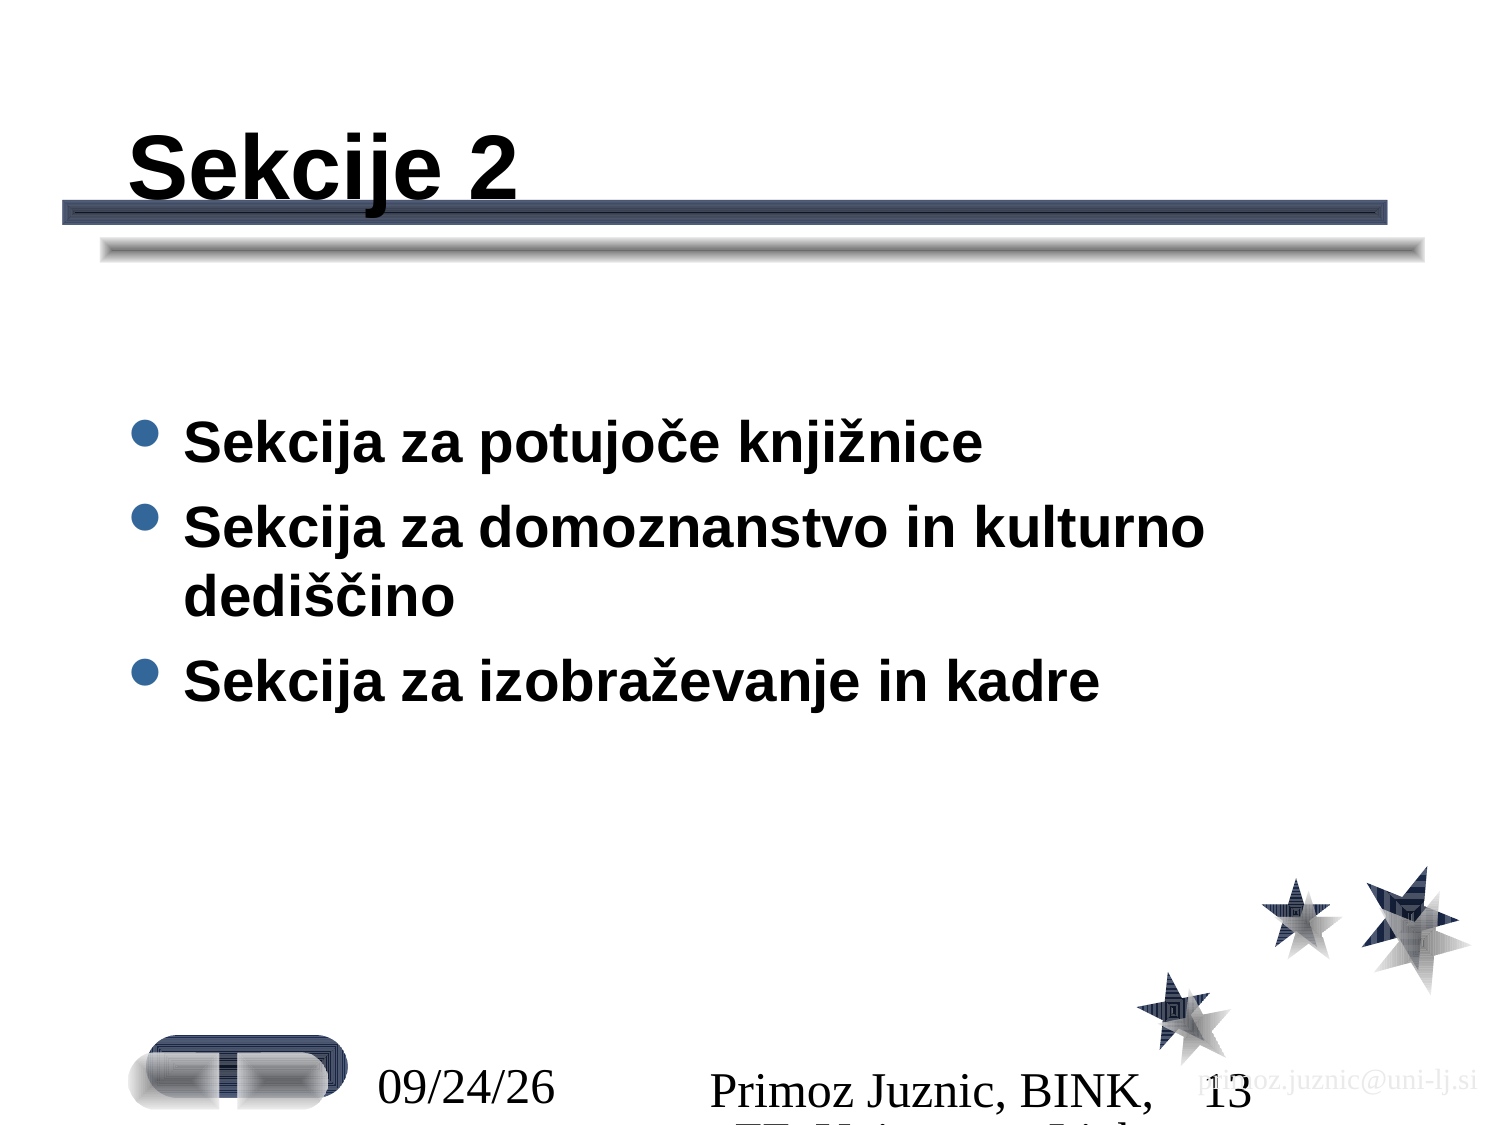

# Sekcije 2
Sekcija za potujoče knjižnice
Sekcija za domoznanstvo in kulturno dediščino
Sekcija za izobraževanje in kadre
Primoz Juznic, BINK, FF, Univerza v Ljubljani
13